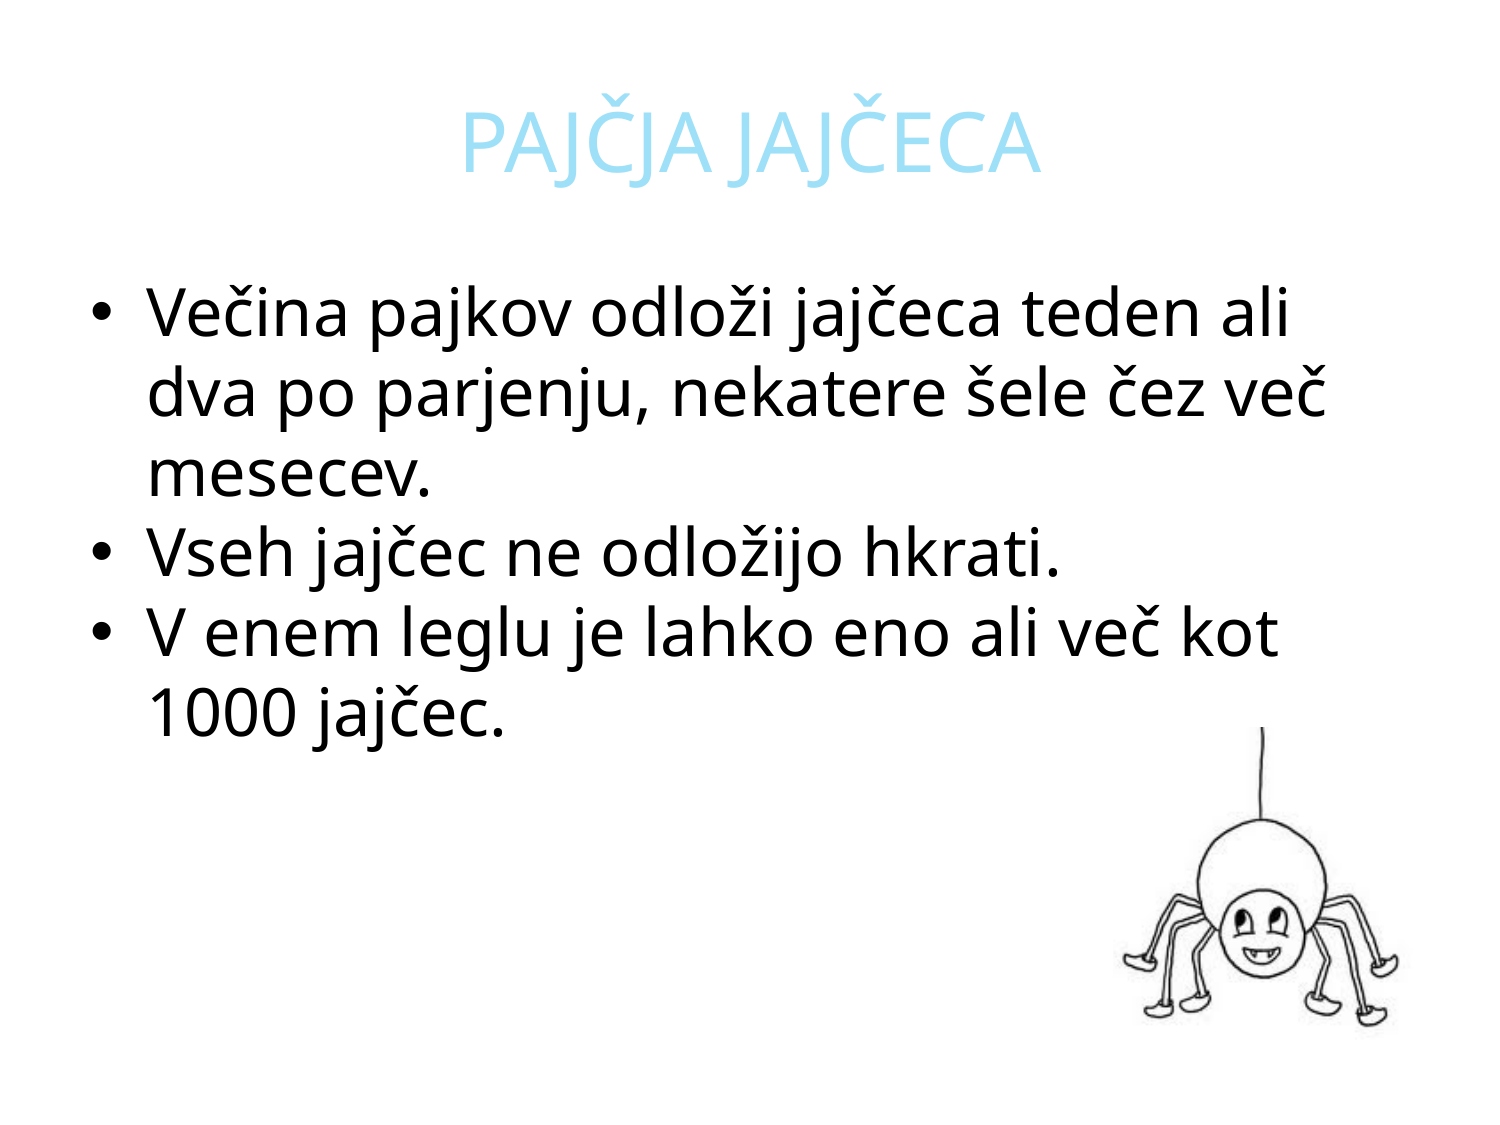

PAJČJA JAJČECA
# Večina pajkov odloži jajčeca teden ali dva po parjenju, nekatere šele čez več mesecev.
Vseh jajčec ne odložijo hkrati.
V enem leglu je lahko eno ali več kot 1000 jajčec.